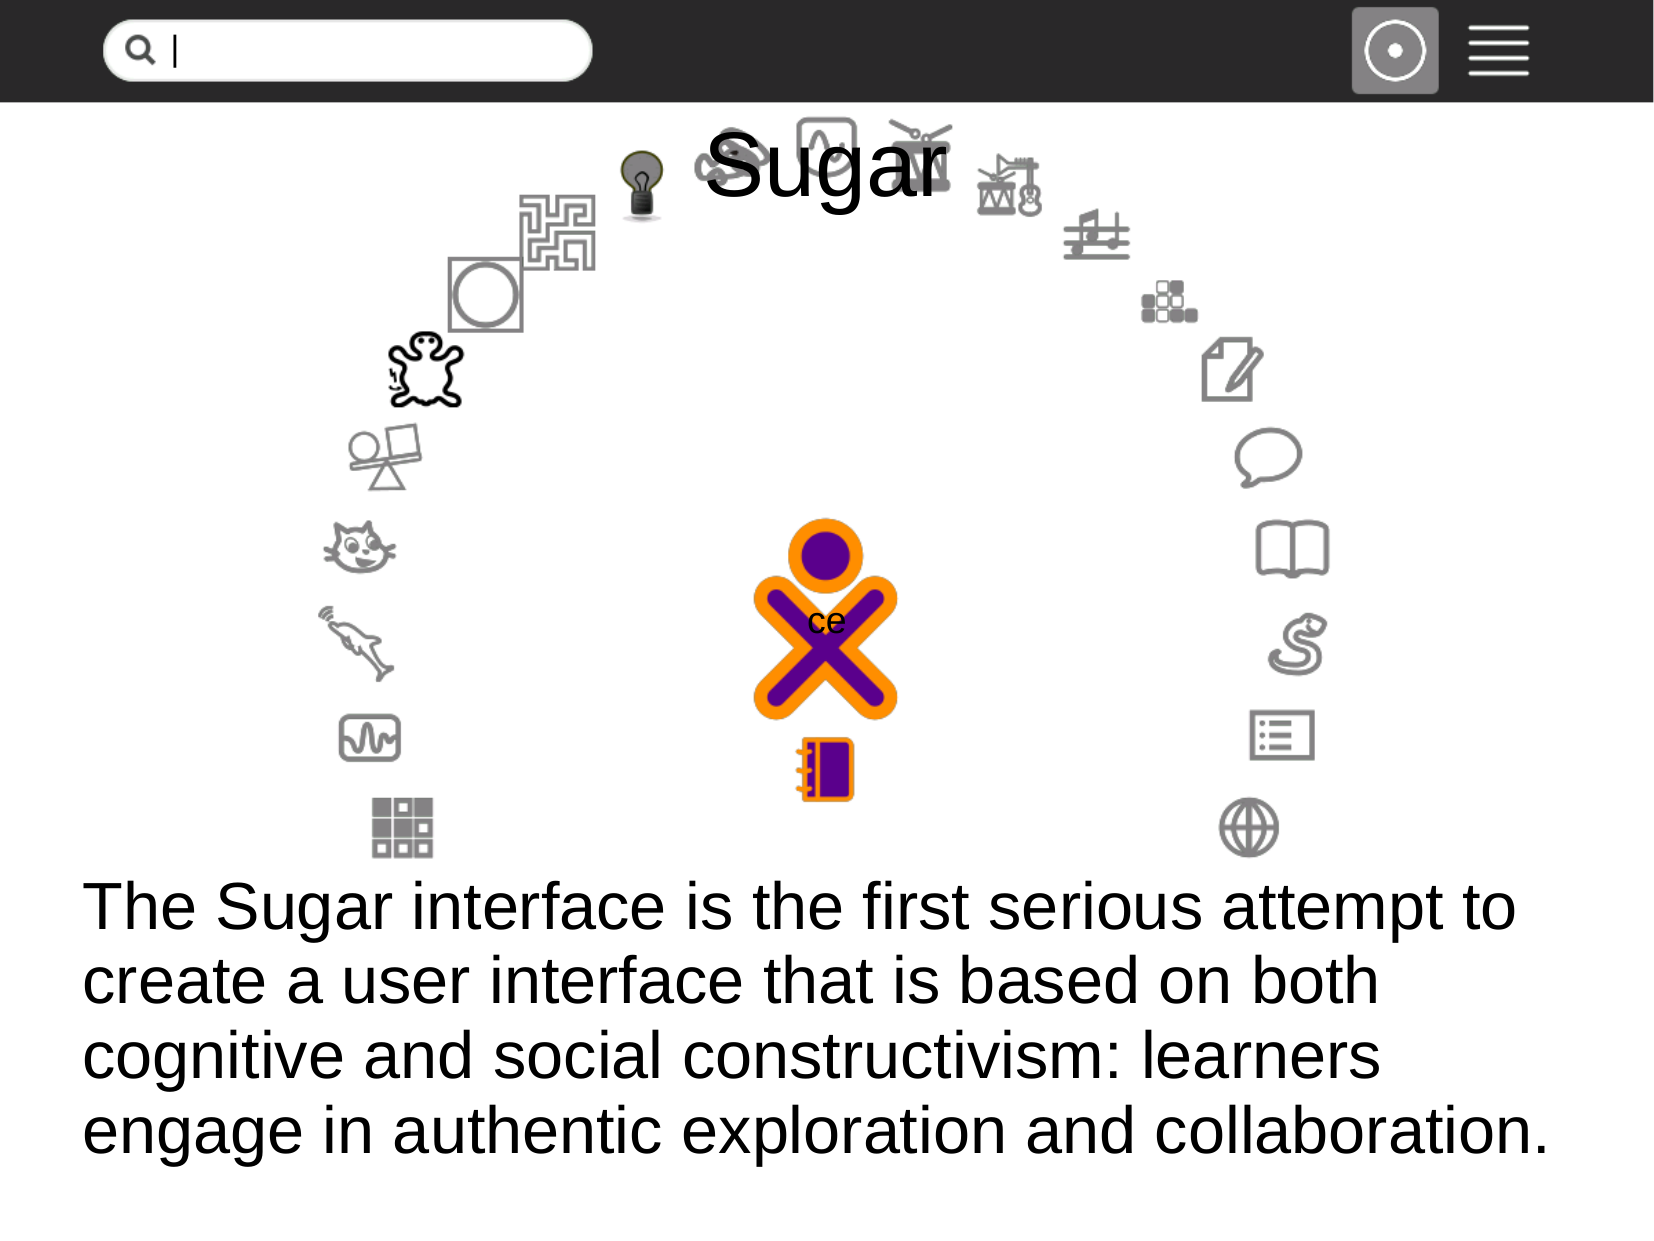

ce
# Sugar
The Sugar interface is the first serious attempt to create a user interface that is based on both cognitive and social constructivism: learners engage in authentic exploration and collaboration.